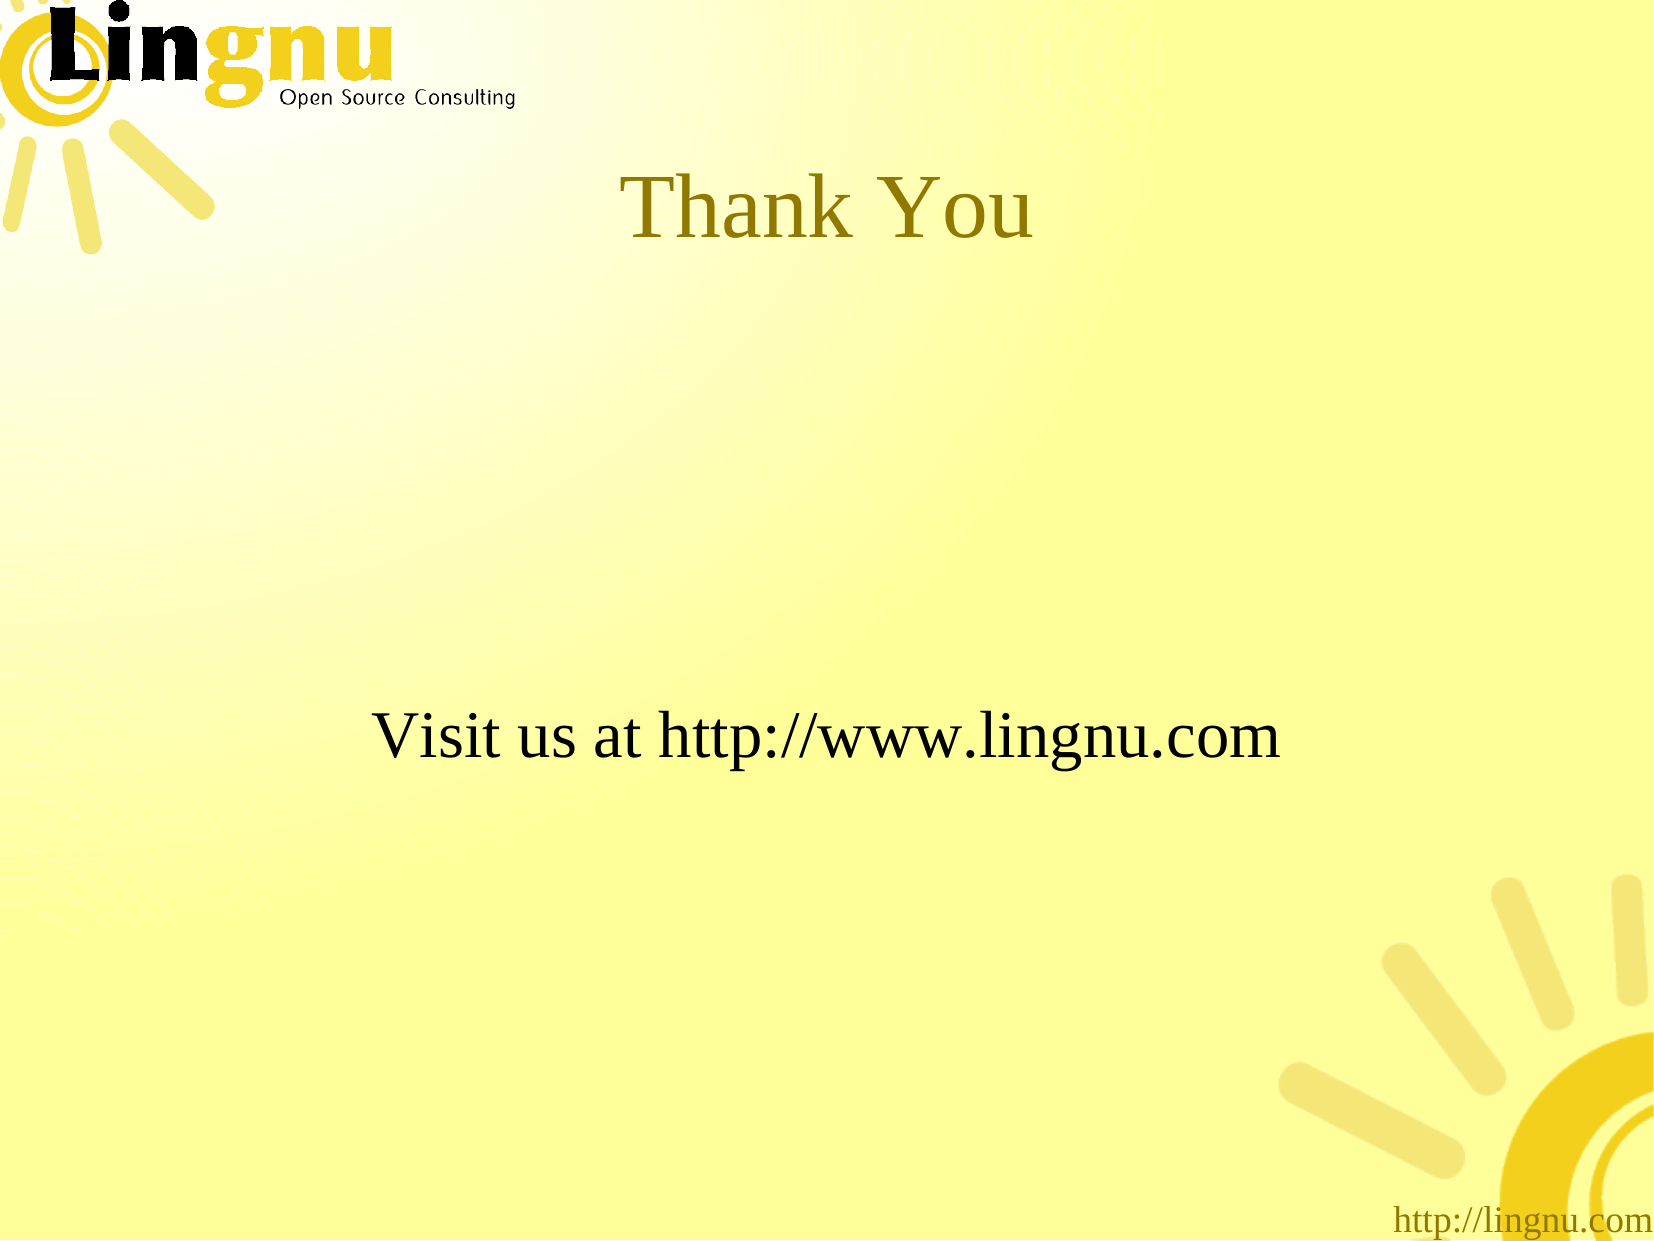

# Thank You
Visit us at http://www.lingnu.com